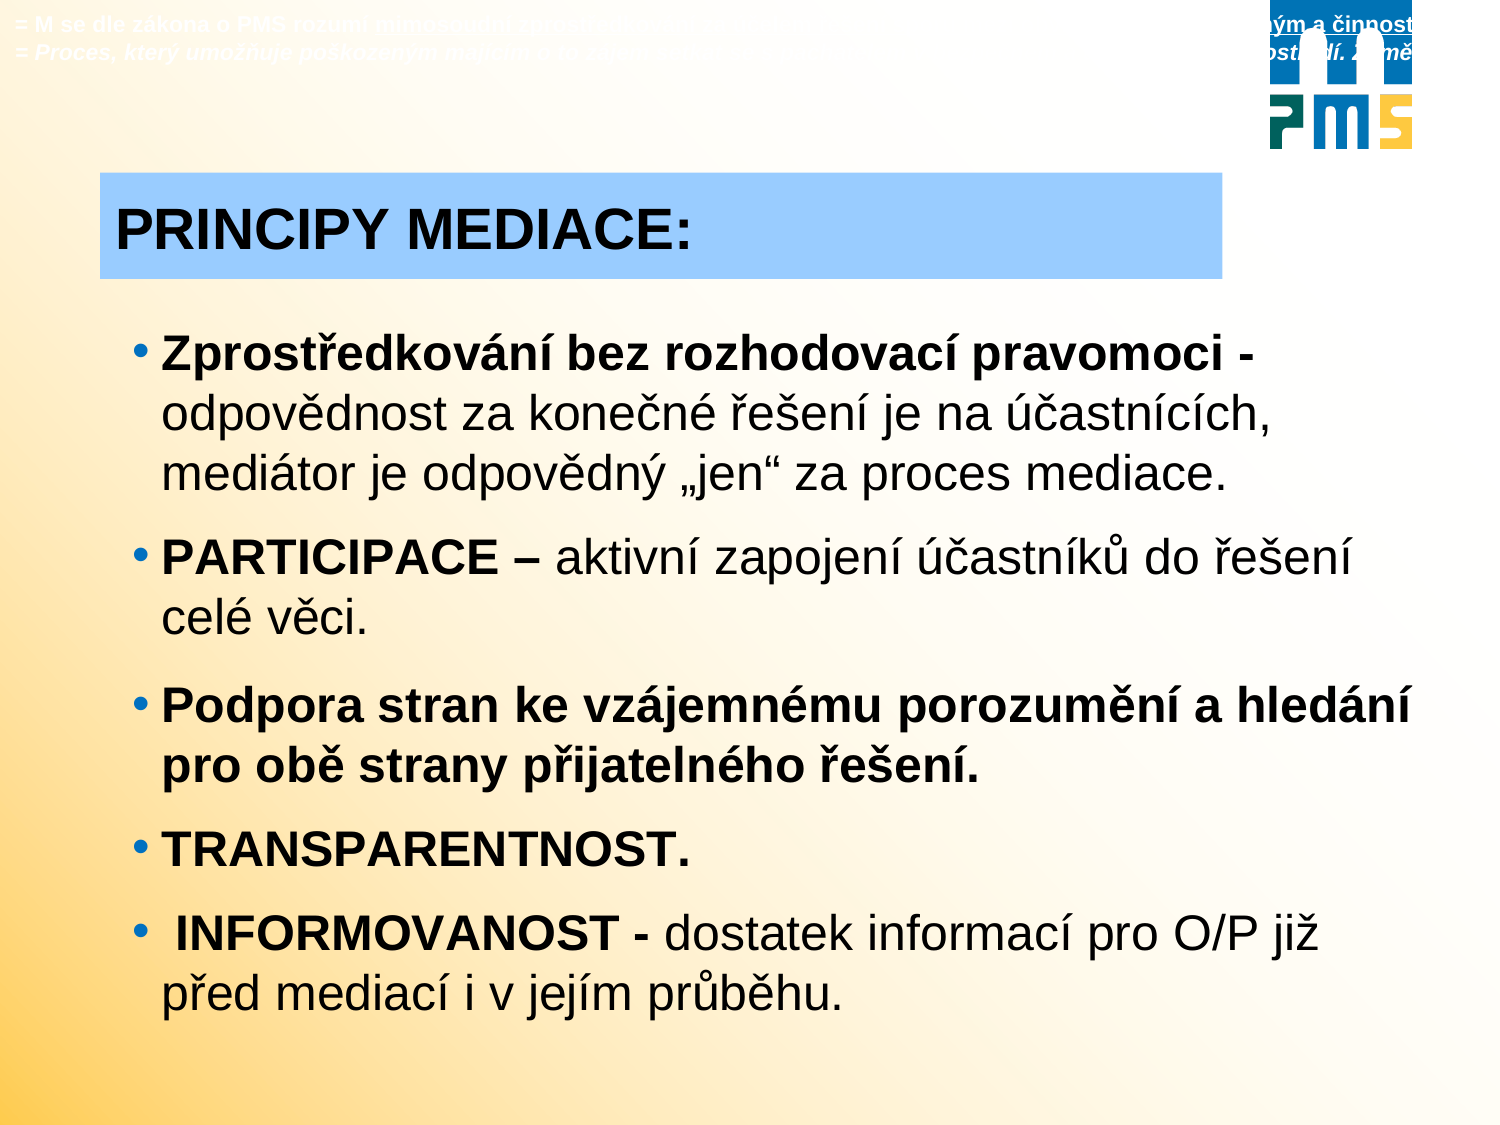

= M se dle zákona o PMS rozumí mimosoudní zprostředkování za účelem řešení sporu mezi obviněným a poškozeným a činnost směřující k urovnání konfliktního stavu vykonávaná v souvislosti s trestním řízením. Mediaci lze provádět jen s výslovným souhlasem obviněného a poškozeného.
= Proces, který umožňuje poškozeným majícím o to zájem setkat se s pachatelem v bezpečném a uspořádaném prostředí. Záměrem je vést pachatele k  odpovědnosti a zároveň poskytnout podporu a pomoc pošk. Pošk.- sdělit, jak jej TČ ovlivnil, dostat odpovědi na své otázky a účastnit se plánu NŠ.
PRINCIPY MEDIACE:
Zprostředkování bez rozhodovací pravomoci - odpovědnost za konečné řešení je na účastnících, mediátor je odpovědný „jen“ za proces mediace.
PARTICIPACE – aktivní zapojení účastníků do řešení celé věci.
Podpora stran ke vzájemnému porozumění a hledání pro obě strany přijatelného řešení.
TRANSPARENTNOST.
 INFORMOVANOST - dostatek informací pro O/P již před mediací i v jejím průběhu.